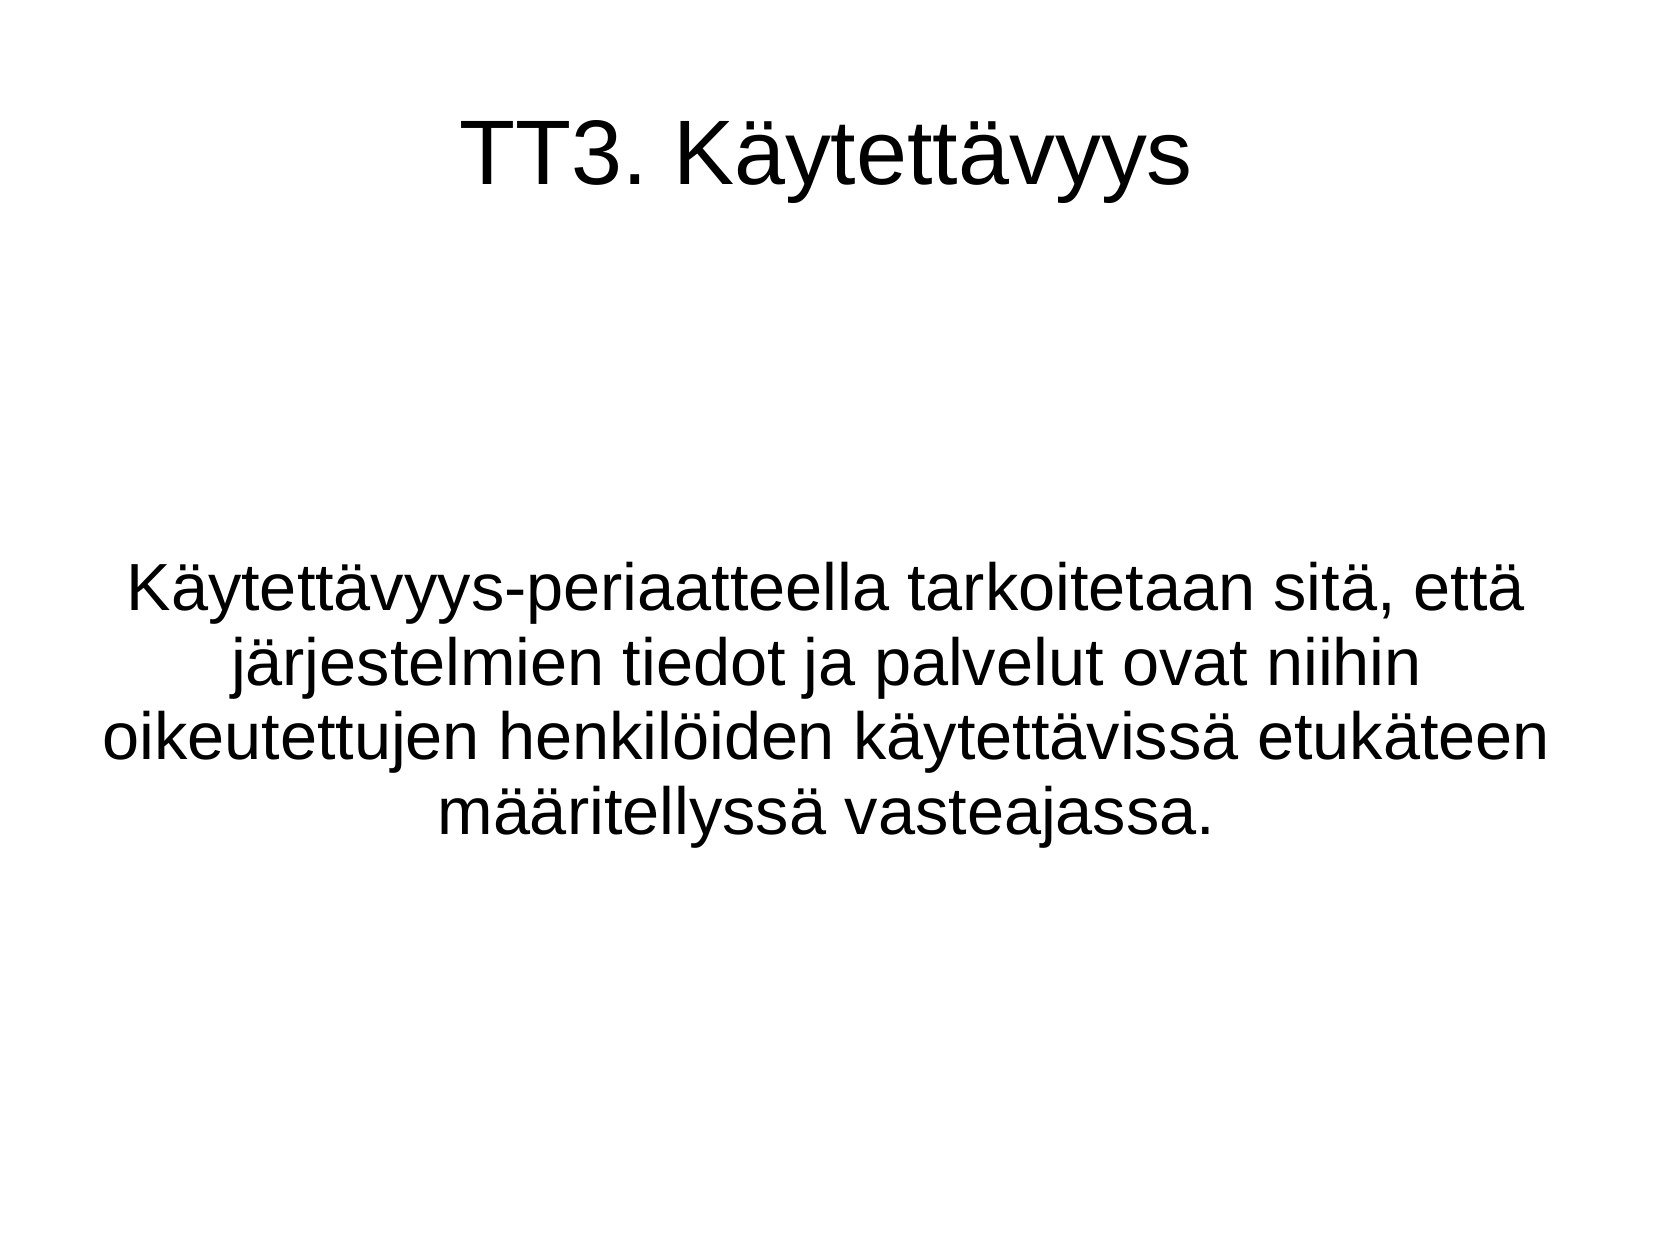

# TT3. Käytettävyys
Käytettävyys-periaatteella tarkoitetaan sitä, että järjestelmien tiedot ja palvelut ovat niihin oikeutettujen henkilöiden käytettävissä etukäteen määritellyssä vasteajassa.